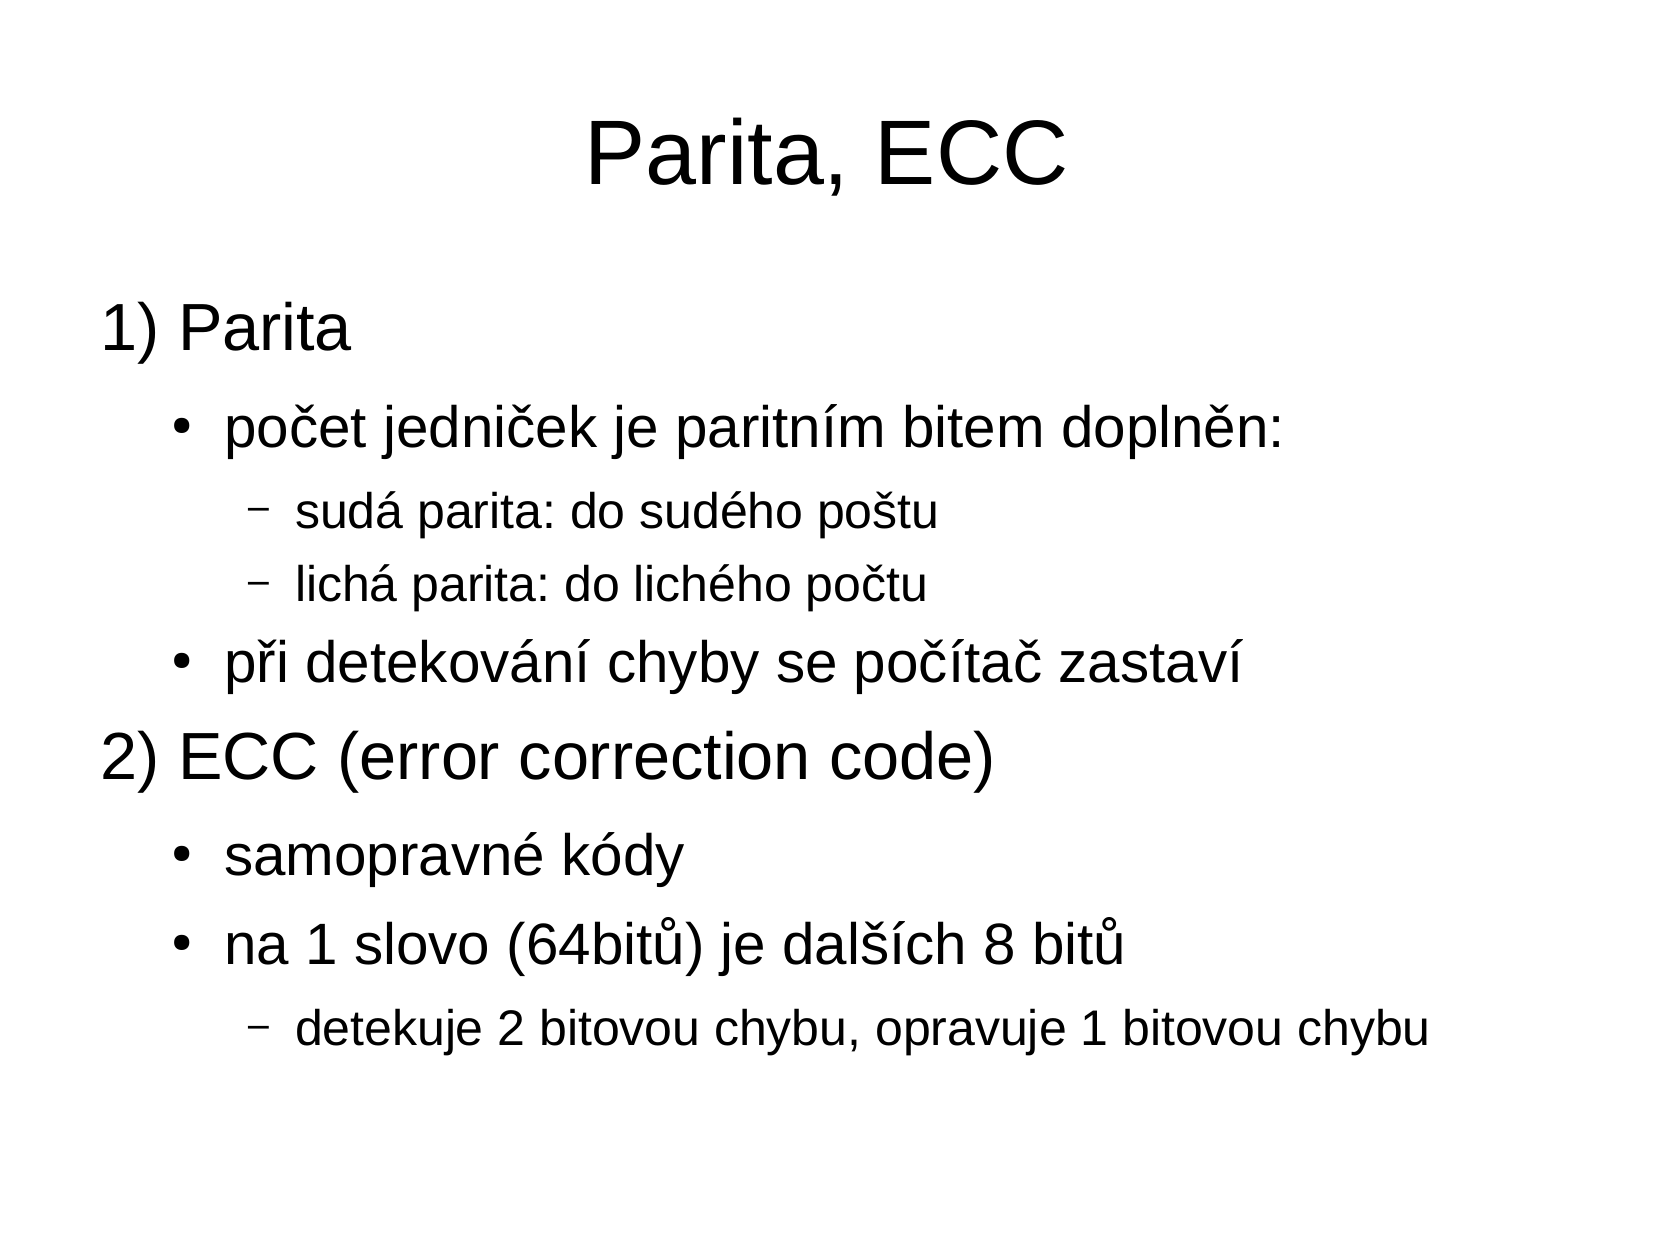

# Parita, ECC
 Parita
počet jedniček je paritním bitem doplněn:
sudá parita: do sudého poštu
lichá parita: do lichého počtu
při detekování chyby se počítač zastaví
 ECC (error correction code)
samopravné kódy
na 1 slovo (64bitů) je dalších 8 bitů
detekuje 2 bitovou chybu, opravuje 1 bitovou chybu